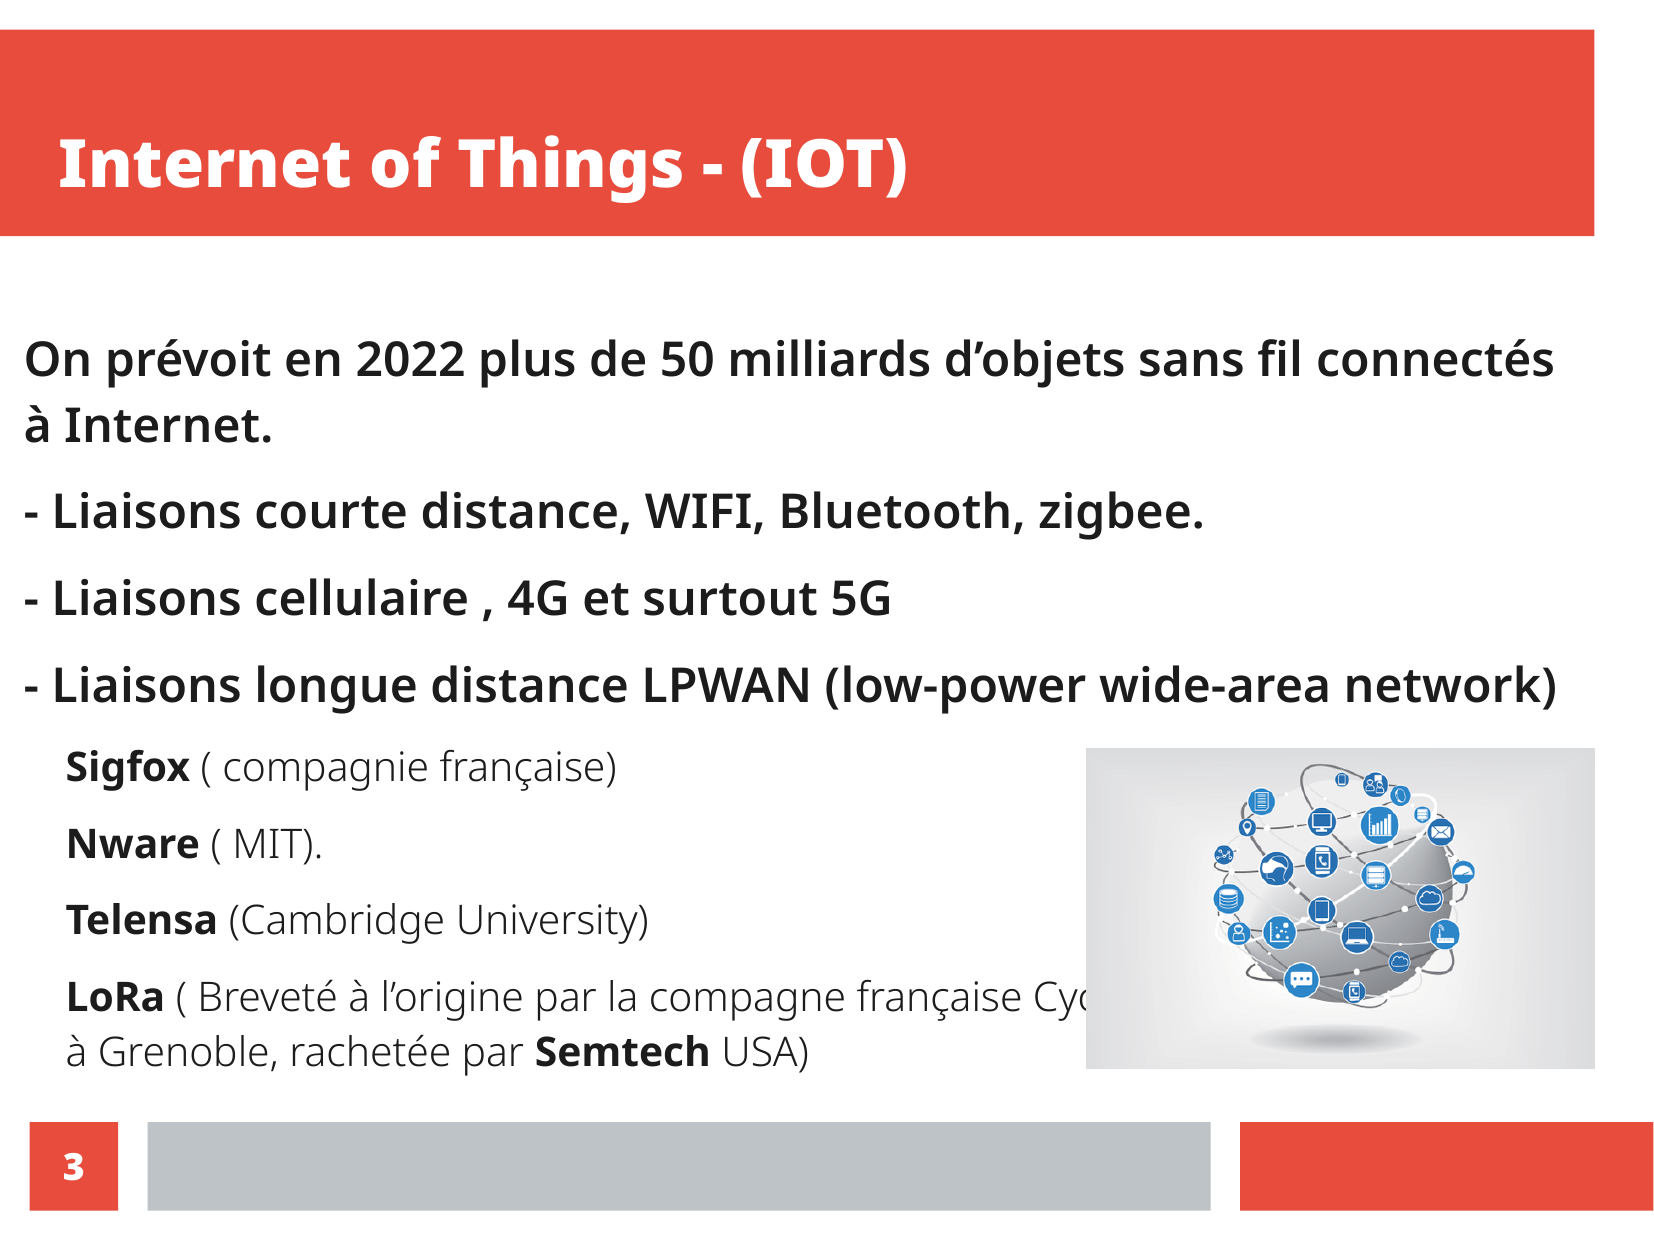

# Internet of Things - (IOT)
On prévoit en 2022 plus de 50 milliards d’objets sans fil connectés à Internet.
- Liaisons courte distance, WIFI, Bluetooth, zigbee.
- Liaisons cellulaire , 4G et surtout 5G
- Liaisons longue distance LPWAN (low-power wide-area network)
Sigfox ( compagnie française)
Nware ( MIT).
Telensa (Cambridge University)
LoRa ( Breveté à l’origine par la compagne française Cycleo
à Grenoble, rachetée par Semtech USA)
3